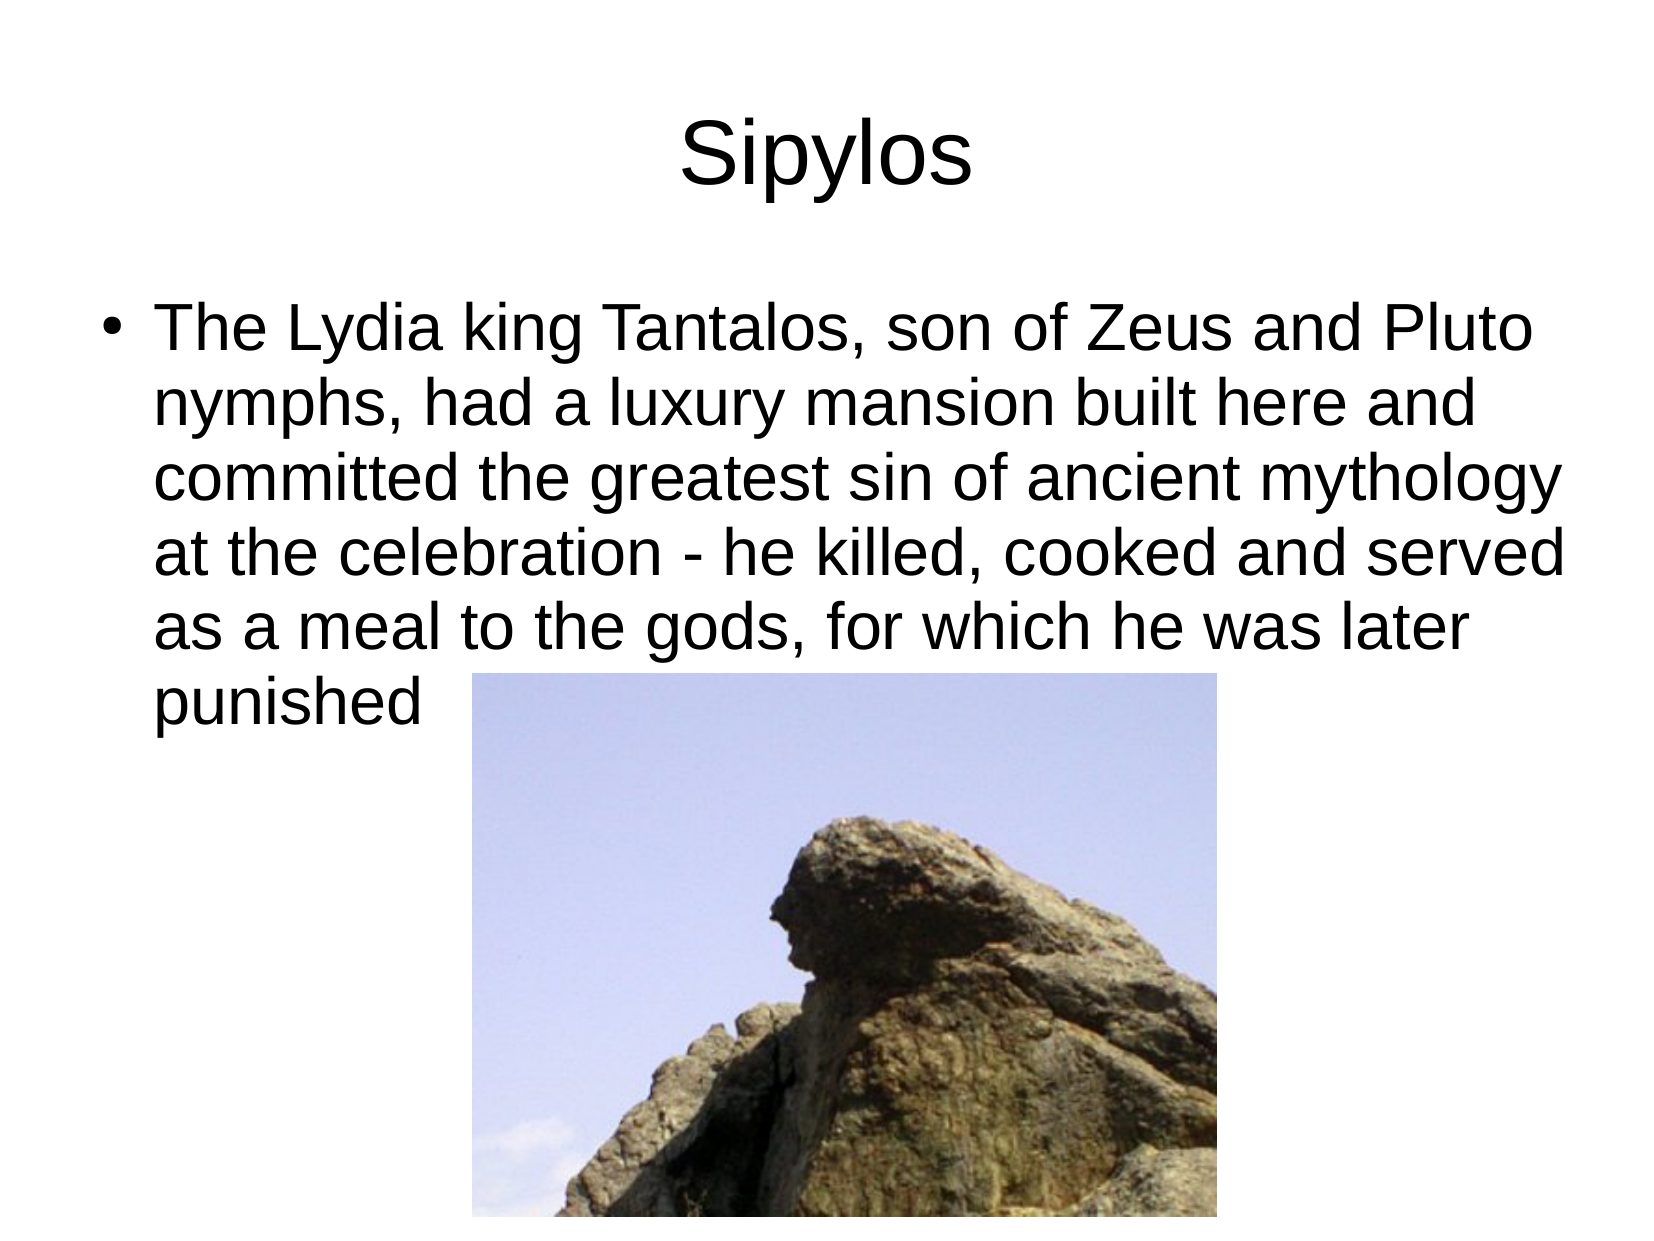

# Sipylos
The Lydia king Tantalos, son of Zeus and Pluto nymphs, had a luxury mansion built here and committed the greatest sin of ancient mythology at the celebration - he killed, cooked and served as a meal to the gods, for which he was later punished